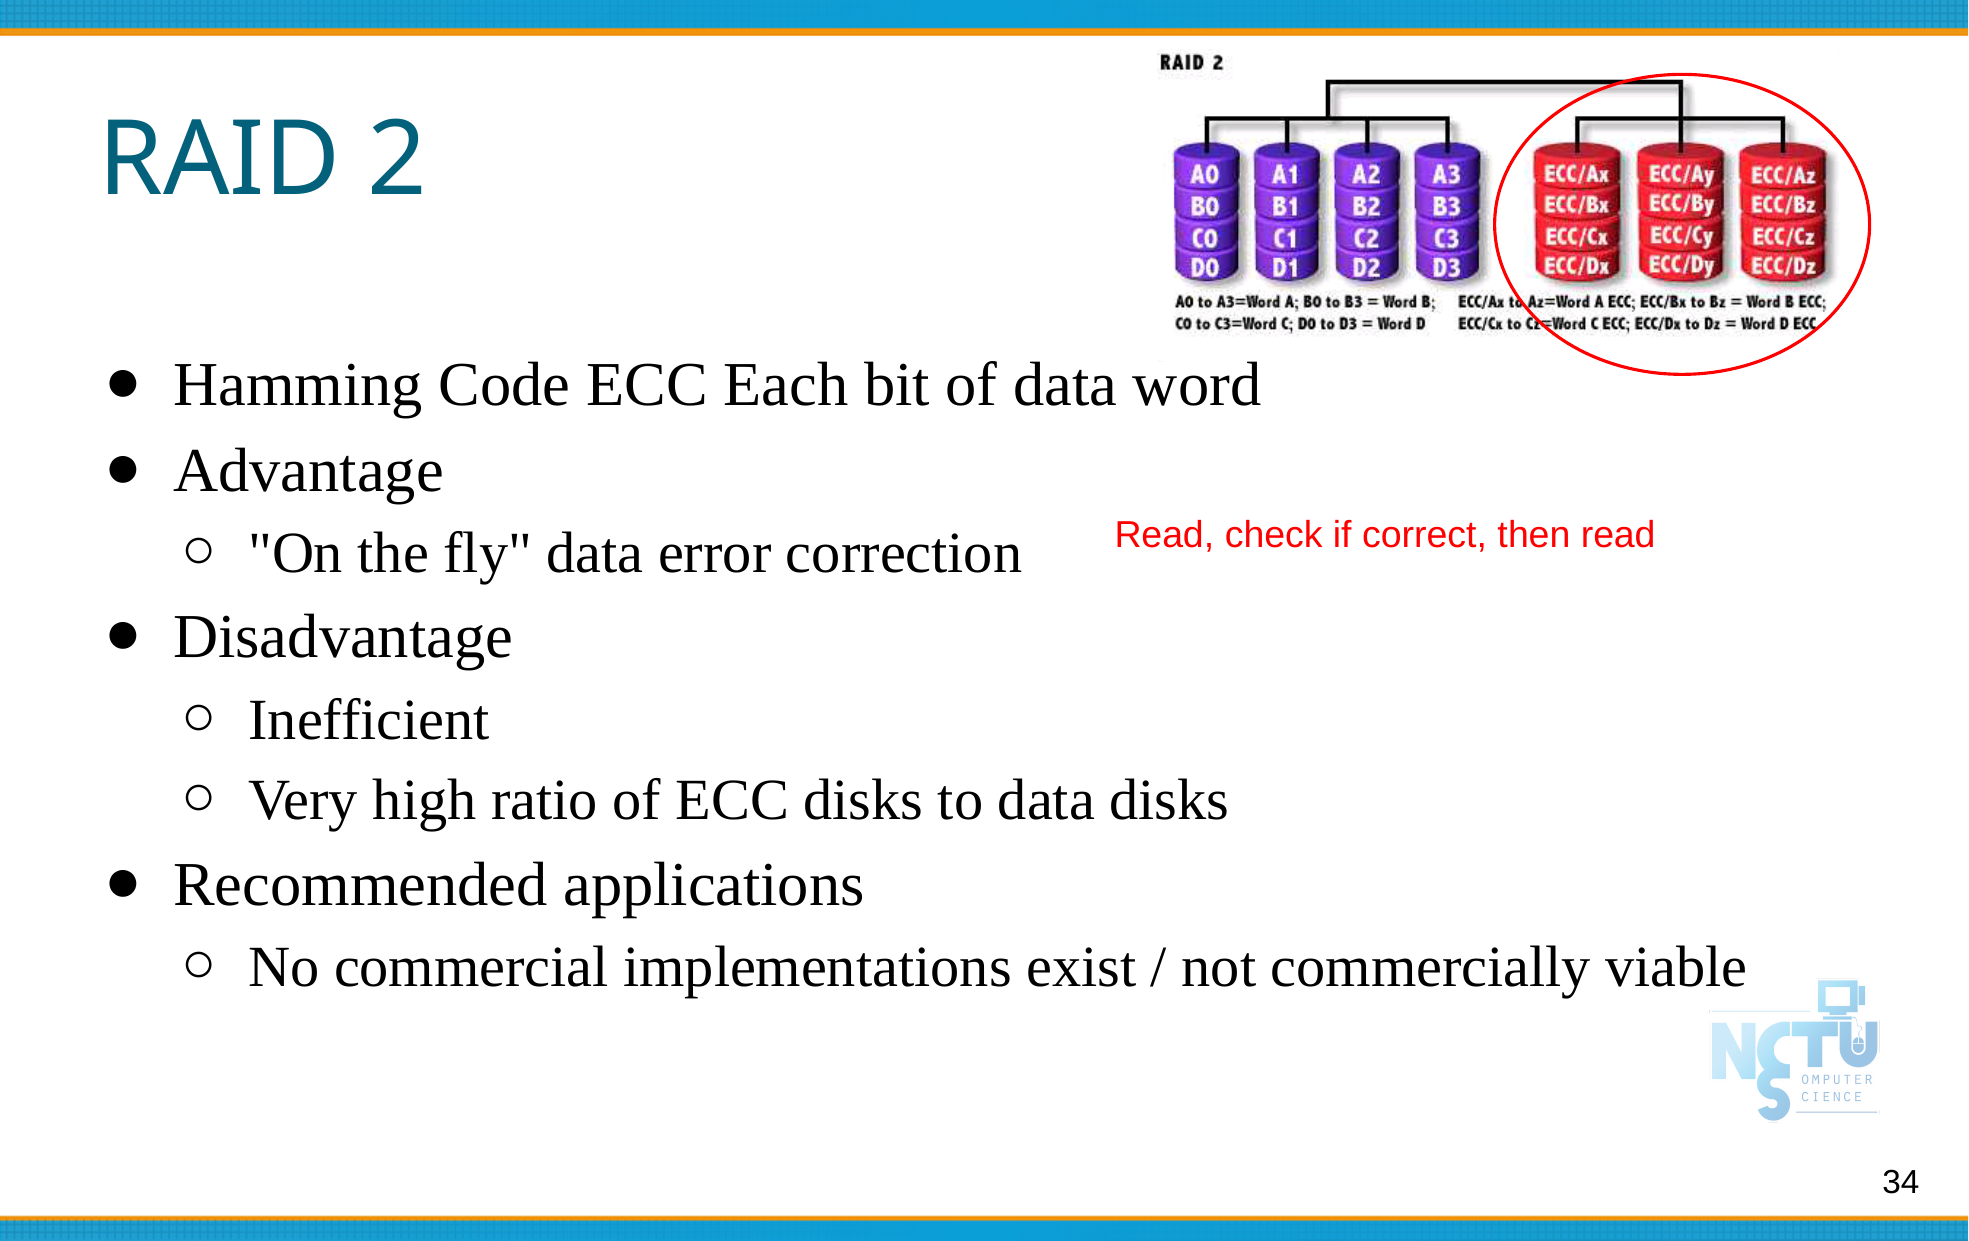

# RAID 2
Hamming Code ECC Each bit of data word
Advantage
"On the fly" data error correction
Disadvantage
Inefficient
Very high ratio of ECC disks to data disks
Recommended applications
No commercial implementations exist / not commercially viable
Read, check if correct, then read